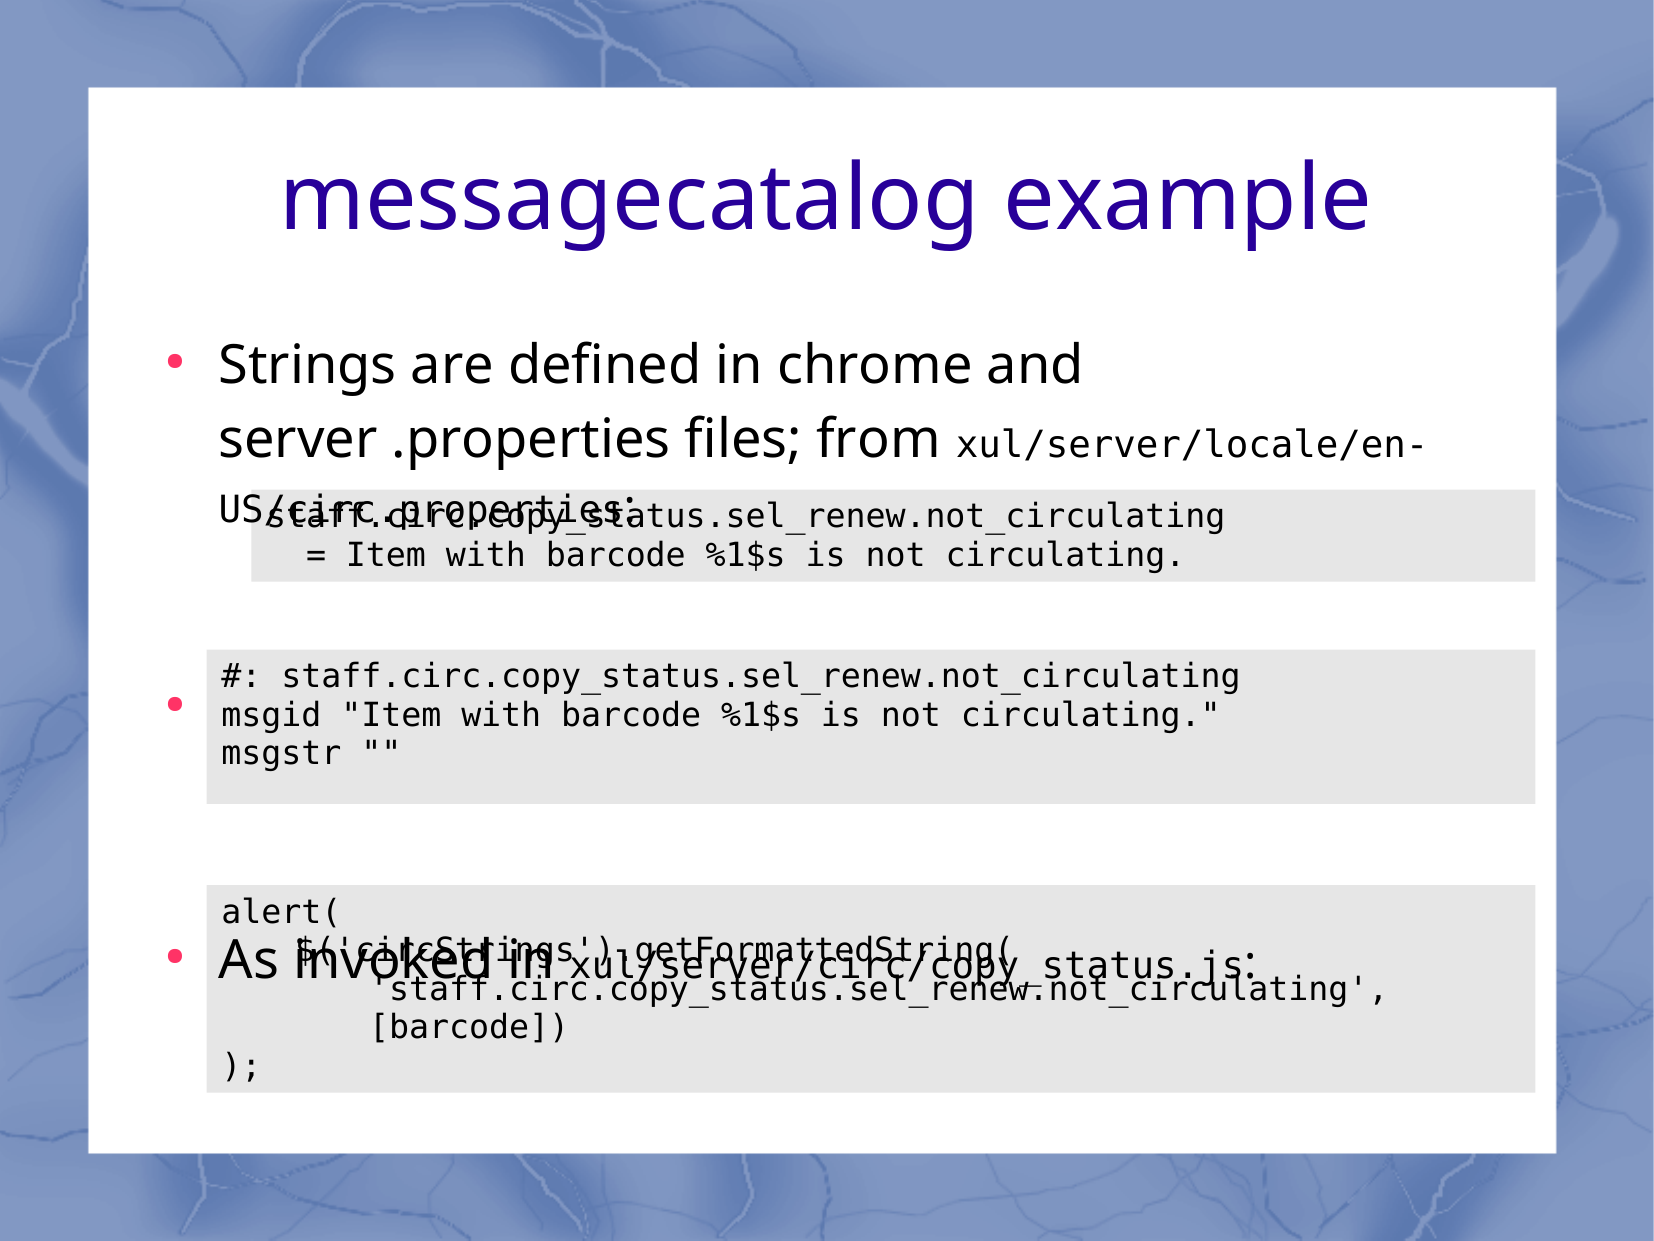

# messagecatalog example
Strings are defined in chrome and server .properties files; from xul/server/locale/en-US/circ.properties:
Corresponding circ.properties.po entry:
As invoked in xul/server/circ/copy_status.js:
staff.circ.copy_status.sel_renew.not_circulating
 = Item with barcode %1$s is not circulating.
#: staff.circ.copy_status.sel_renew.not_circulating
msgid "Item with barcode %1$s is not circulating."
msgstr ""
alert(
	$('circStrings').getFormattedString(
		'staff.circ.copy_status.sel_renew.not_circulating',
		[barcode])
);